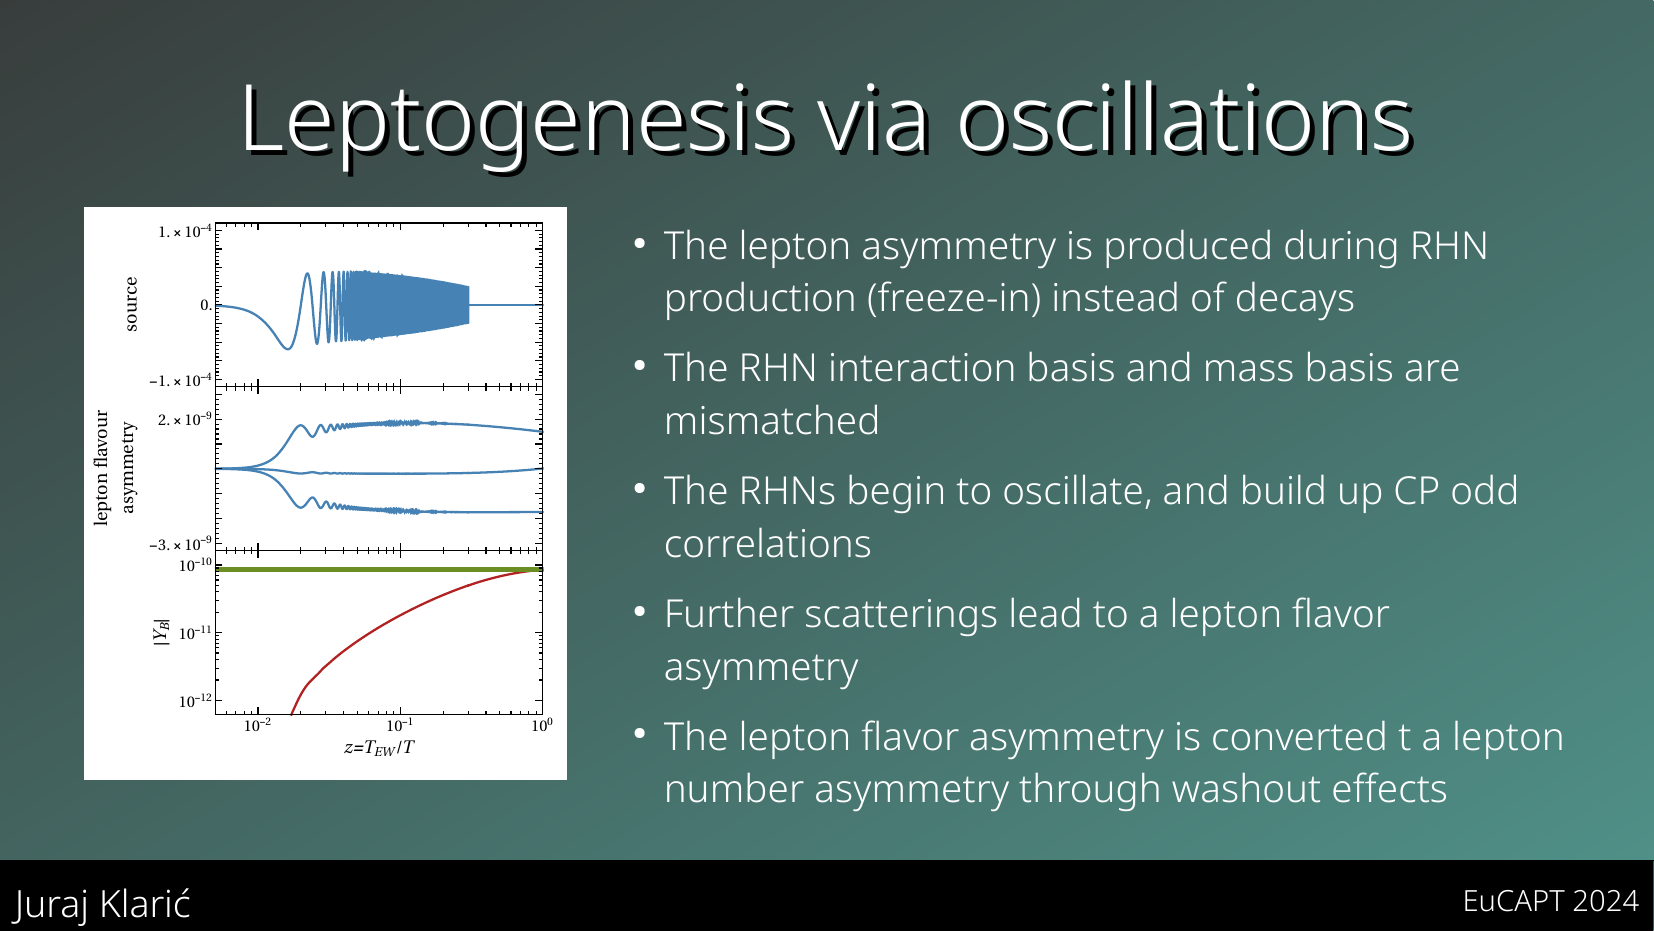

# Leptogenesis via oscillations
The lepton asymmetry is produced during RHN production (freeze-in) instead of decays
The RHN interaction basis and mass basis are mismatched
The RHNs begin to oscillate, and build up CP odd correlations
Further scatterings lead to a lepton flavor asymmetry
The lepton flavor asymmetry is converted t a lepton number asymmetry through washout effects
Juraj Klarić
EuCAPT 2024